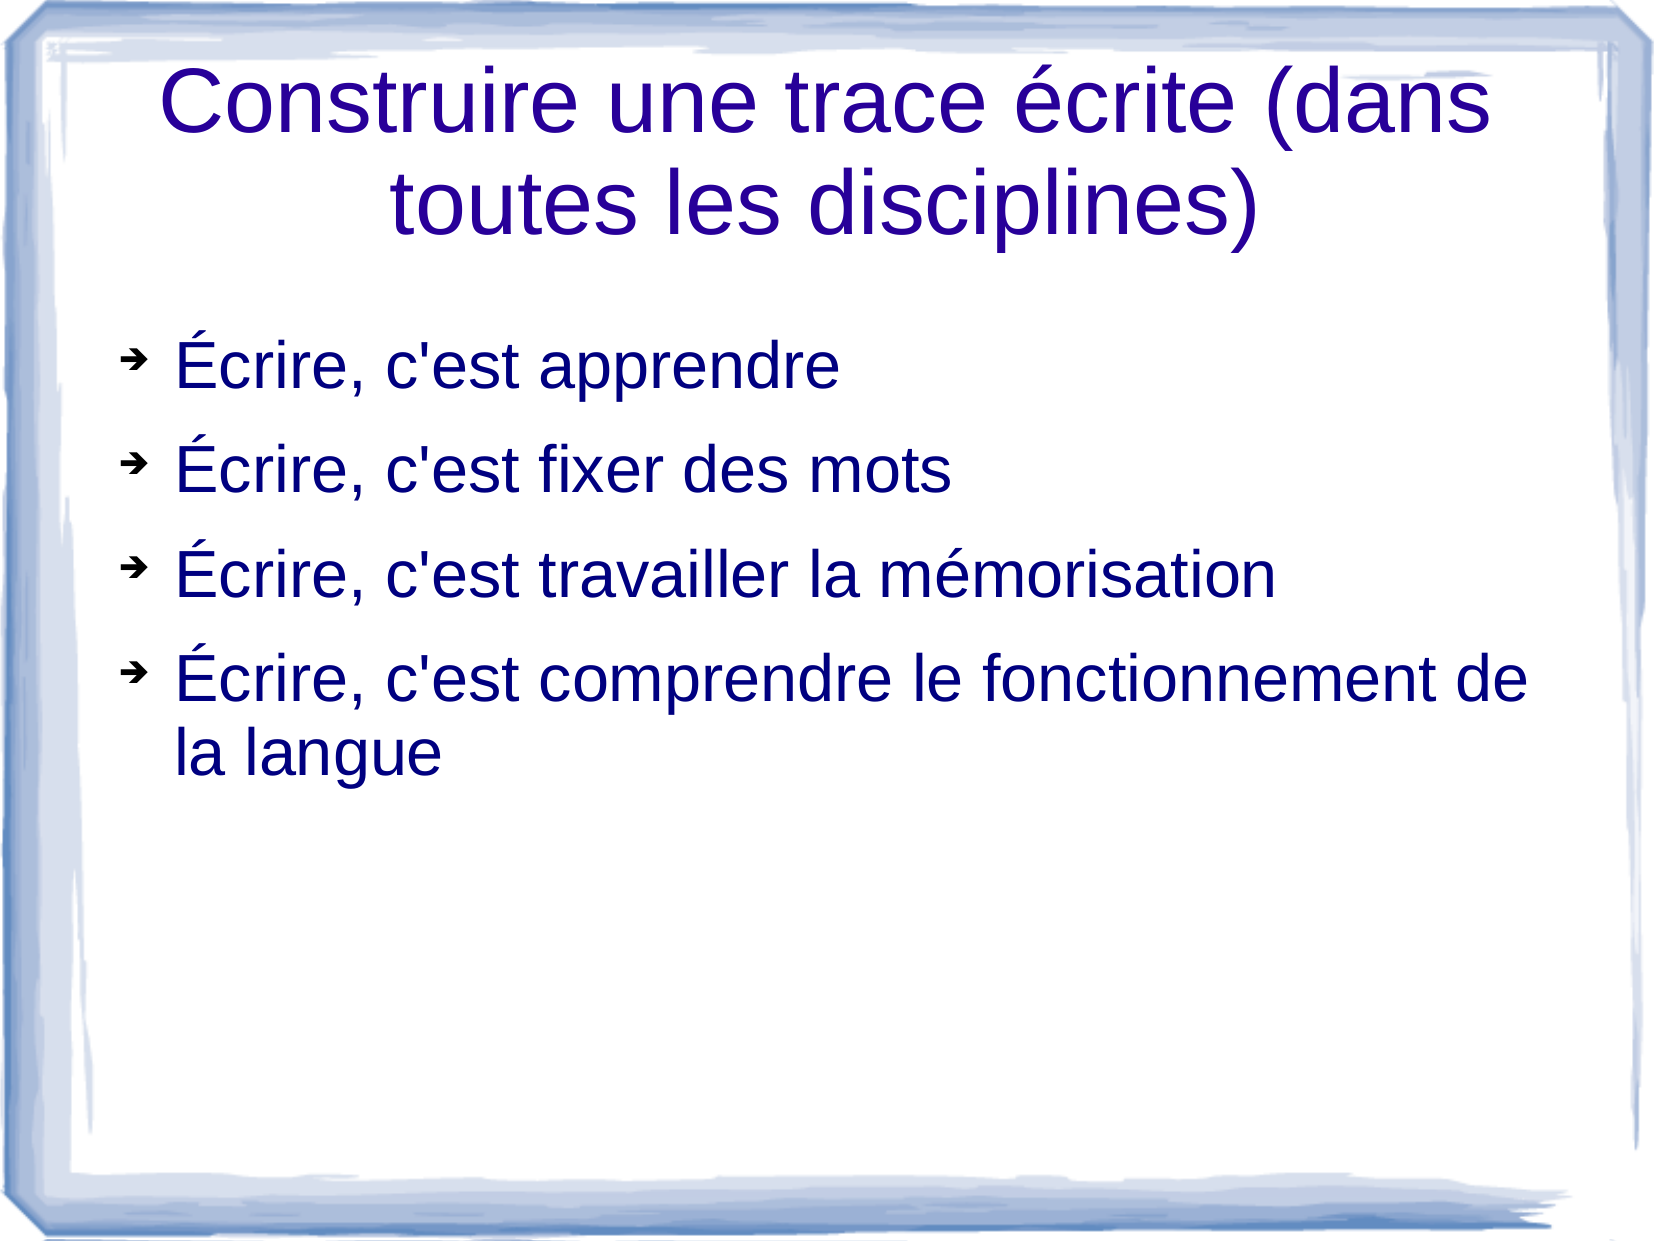

# Construire une trace écrite (dans toutes les disciplines)
Écrire, c'est apprendre
Écrire, c'est fixer des mots
Écrire, c'est travailler la mémorisation
Écrire, c'est comprendre le fonctionnement de la langue